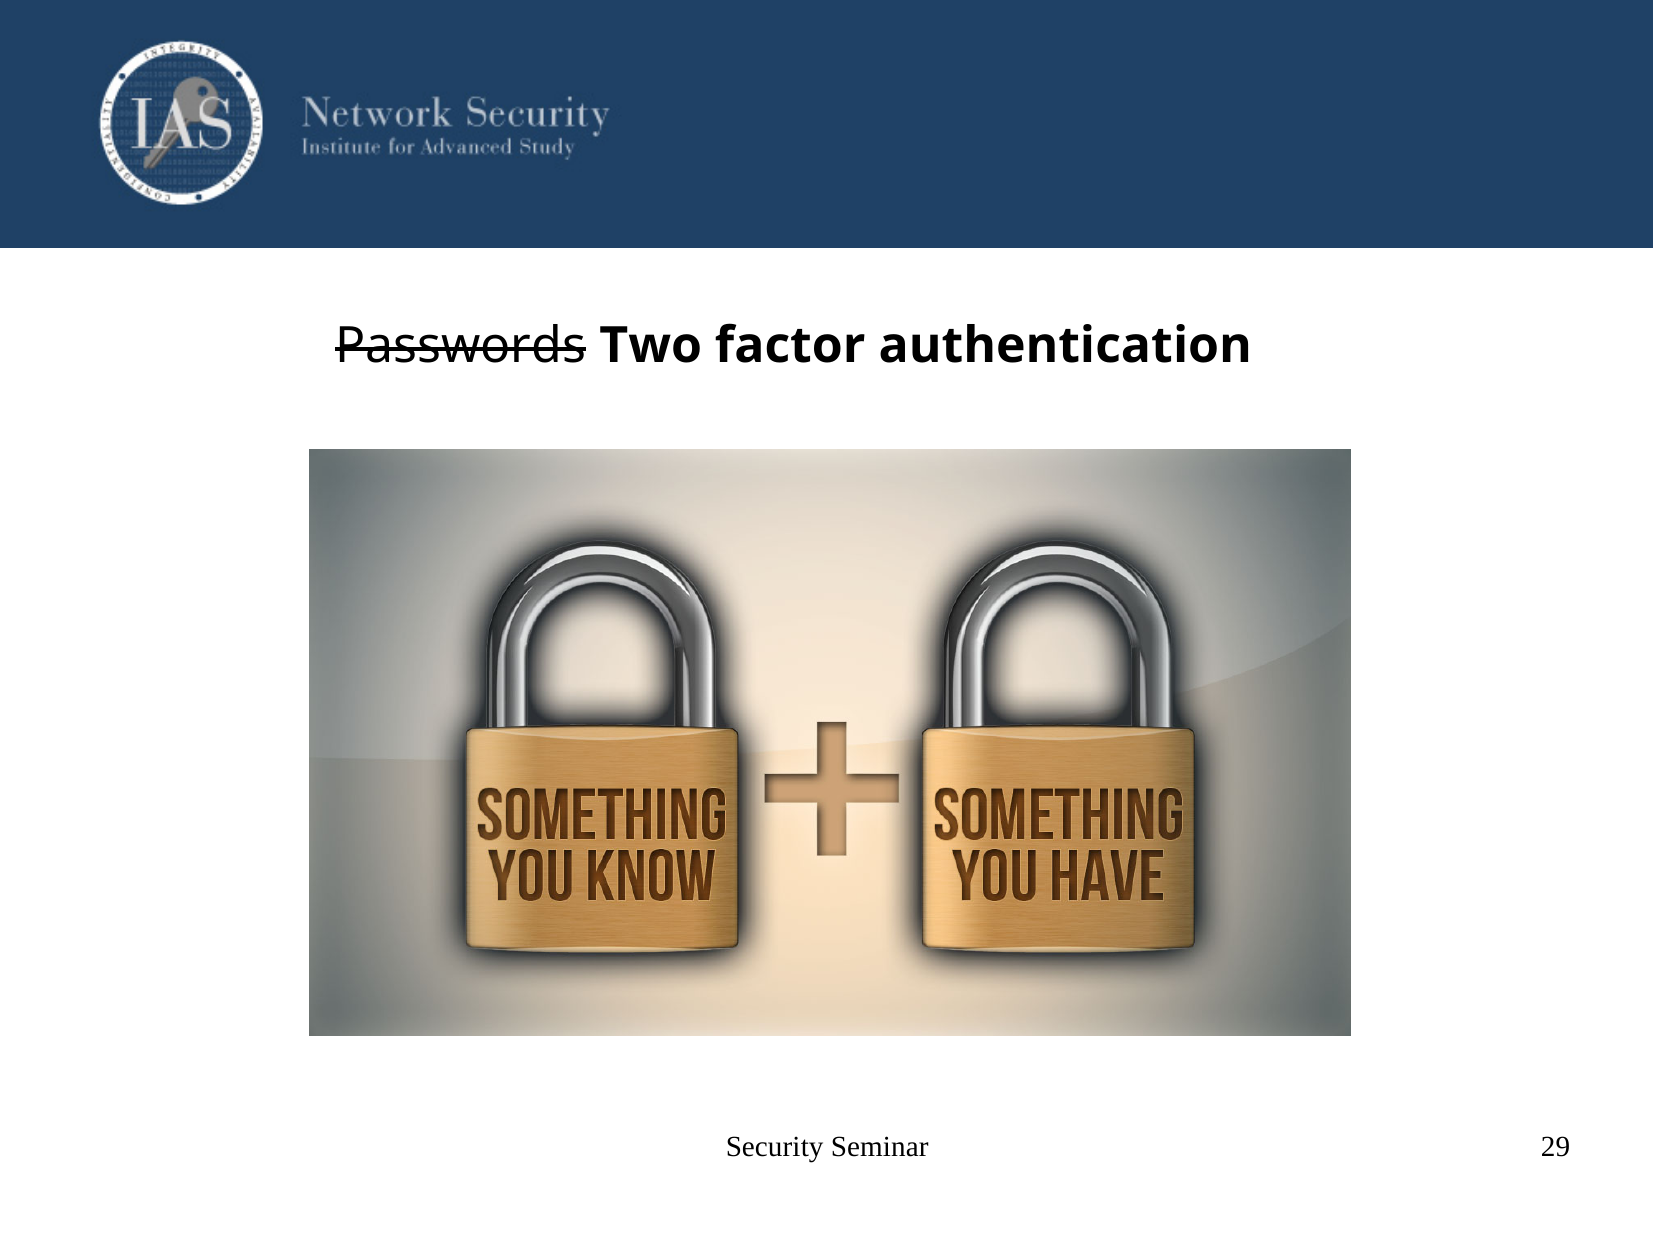

# Passwords Two factor authentication
Security Seminar
29